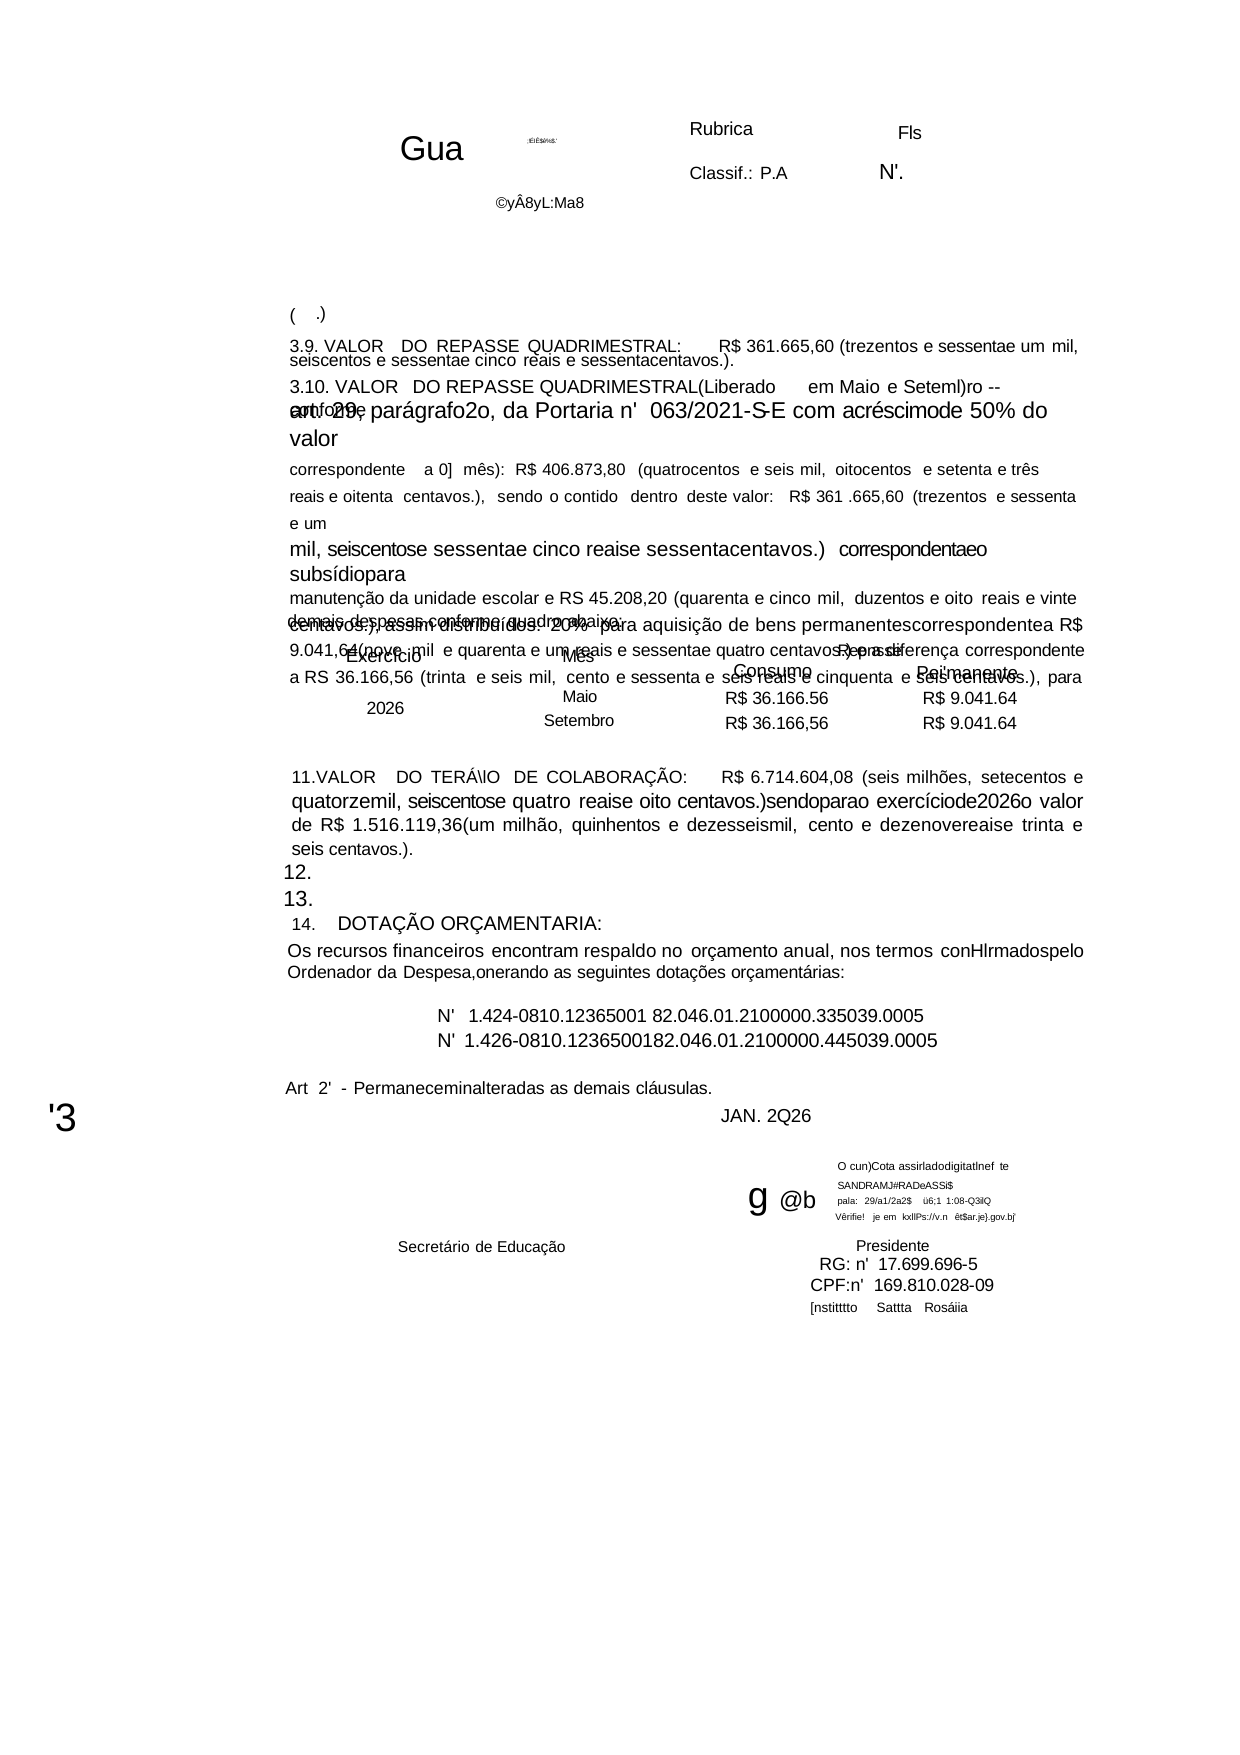

Fls
N'.
Rubrica
Gua
;!ÉIÊ$ê%$.'
Classif.: P.A
©yÂ8yL:Ma8
( .)
3.9. VALOR DO REPASSE QUADRIMESTRAL:	R$ 361.665,60 (trezentos e sessentae um mil,
seiscentos e sessentae cinco reais e sessentacentavos.).
3.10. VALOR DO REPASSE QUADRIMESTRAL(Liberado	em Maio e Seteml)ro -- conforme
art. 29, parágrafo2o, da Portaria n' 063/2021-S-E com acréscimode 50% do valor
correspondente a 0] mês): R$ 406.873,80 (quatrocentos e seis mil, oitocentos e setenta e três reais e oitenta centavos.), sendo o contido dentro deste valor: R$ 361 .665,60 (trezentos e sessenta e um
mil, seiscentose sessentae cinco reaise sessentacentavos.) correspondentaeo subsídiopara
manutenção da unidade escolar e RS 45.208,20 (quarenta e cinco mil, duzentos e oito reais e vinte
centavos.), assim distribuídos: 20% para aquisição de bens permanentescorrespondentea R$
9.041,64(nove mil e quarenta e um reais e sessentae quatro centavos.) e a diferença correspondente
a RS 36.166,56 (trinta e seis mil, cento e sessenta e seis reais e cinquenta e seis centavos.), para
demais despesas,conforme quadro abaixo:
Exercício	Mês
Repnsse
Pei'manente
R$ 9.041.64
R$ 9.041.64
Consumo
R$ 36.166.56
R$ 36.166,56
Maio Setembro
2026
VALOR DO TERÁ\lO DE COLABORAÇÃO: R$ 6.714.604,08 (seis milhões, setecentos e quatorzemil, seiscentose quatro reaise oito centavos.)sendoparao exercíciode2026o valor de R$ 1.516.119,36(um milhão, quinhentos e dezesseismil, cento e dezenovereaise trinta e seis centavos.).
DOTAÇÃO ORÇAMENTARIA:
Os recursos financeiros encontram respaldo no orçamento anual, nos termos conHlrmadospelo
Ordenador da Despesa,onerando as seguintes dotações orçamentárias:
N' 1.424-0810.12365001 82.046.01.2100000.335039.0005
N' 1.426-0810.1236500182.046.01.2100000.445039.0005
Art 2' - Permaneceminalteradas as demais cláusulas.
'3
JAN. 2Q26
O cun)Cota assirladodigitatlnef te
SANDRAMJ#RADeASSi$
pala: 29/a1/2a2$ ü6;1 1:08-Q3ilQ
Vêrifie! je em kxllPs://v.n êt$ar.je}.gov.bj'
g @b
Secretário de Educação
Presidente
RG: n' 17.699.696-5
CPF:n' 169.810.028-09
[nstitttto Sattta Rosáiia